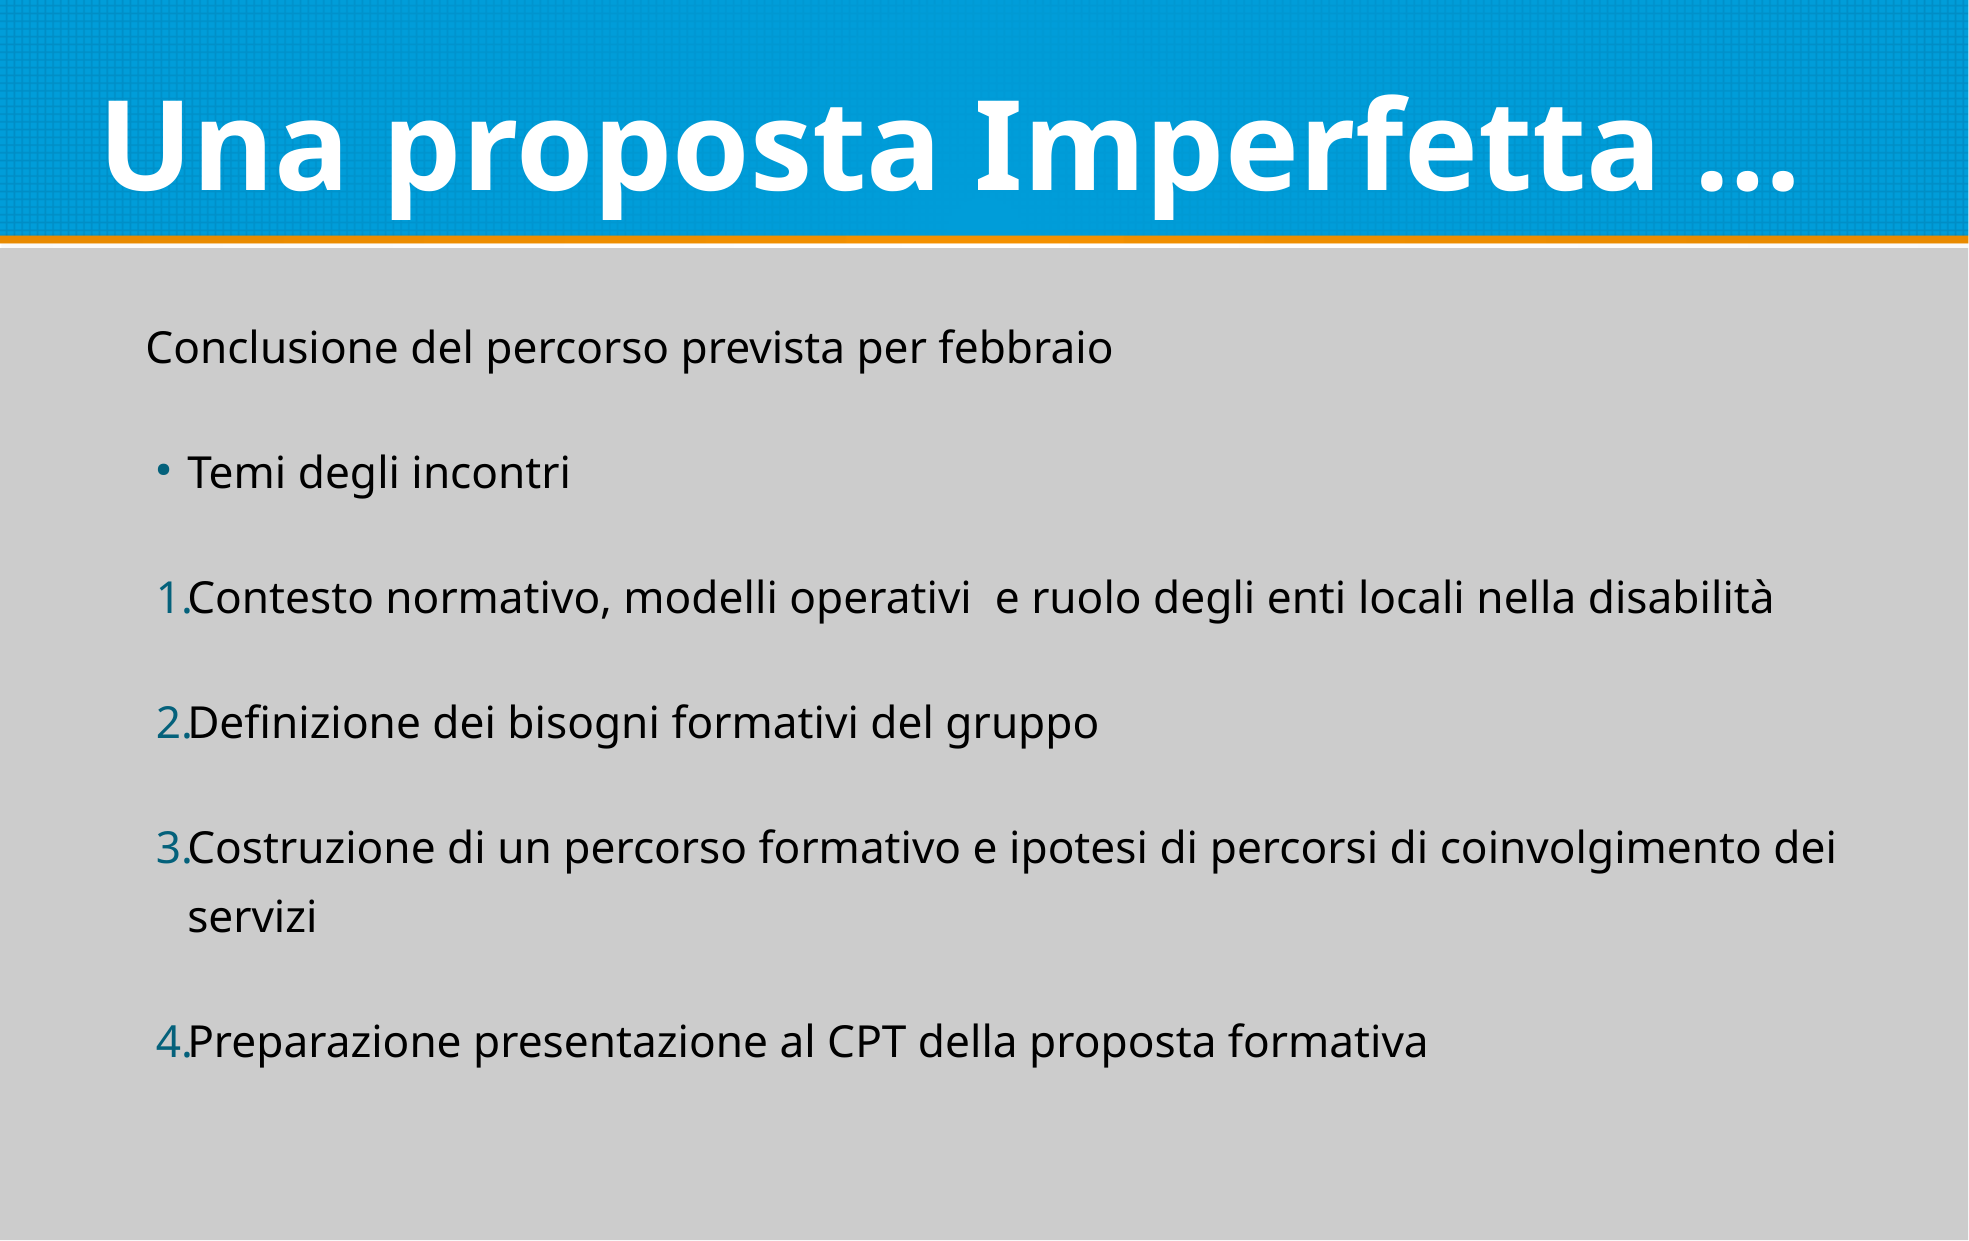

# Una proposta Imperfetta …
Conclusione del percorso prevista per febbraio
Temi degli incontri
Contesto normativo, modelli operativi e ruolo degli enti locali nella disabilità
Definizione dei bisogni formativi del gruppo
Costruzione di un percorso formativo e ipotesi di percorsi di coinvolgimento dei servizi
Preparazione presentazione al CPT della proposta formativa